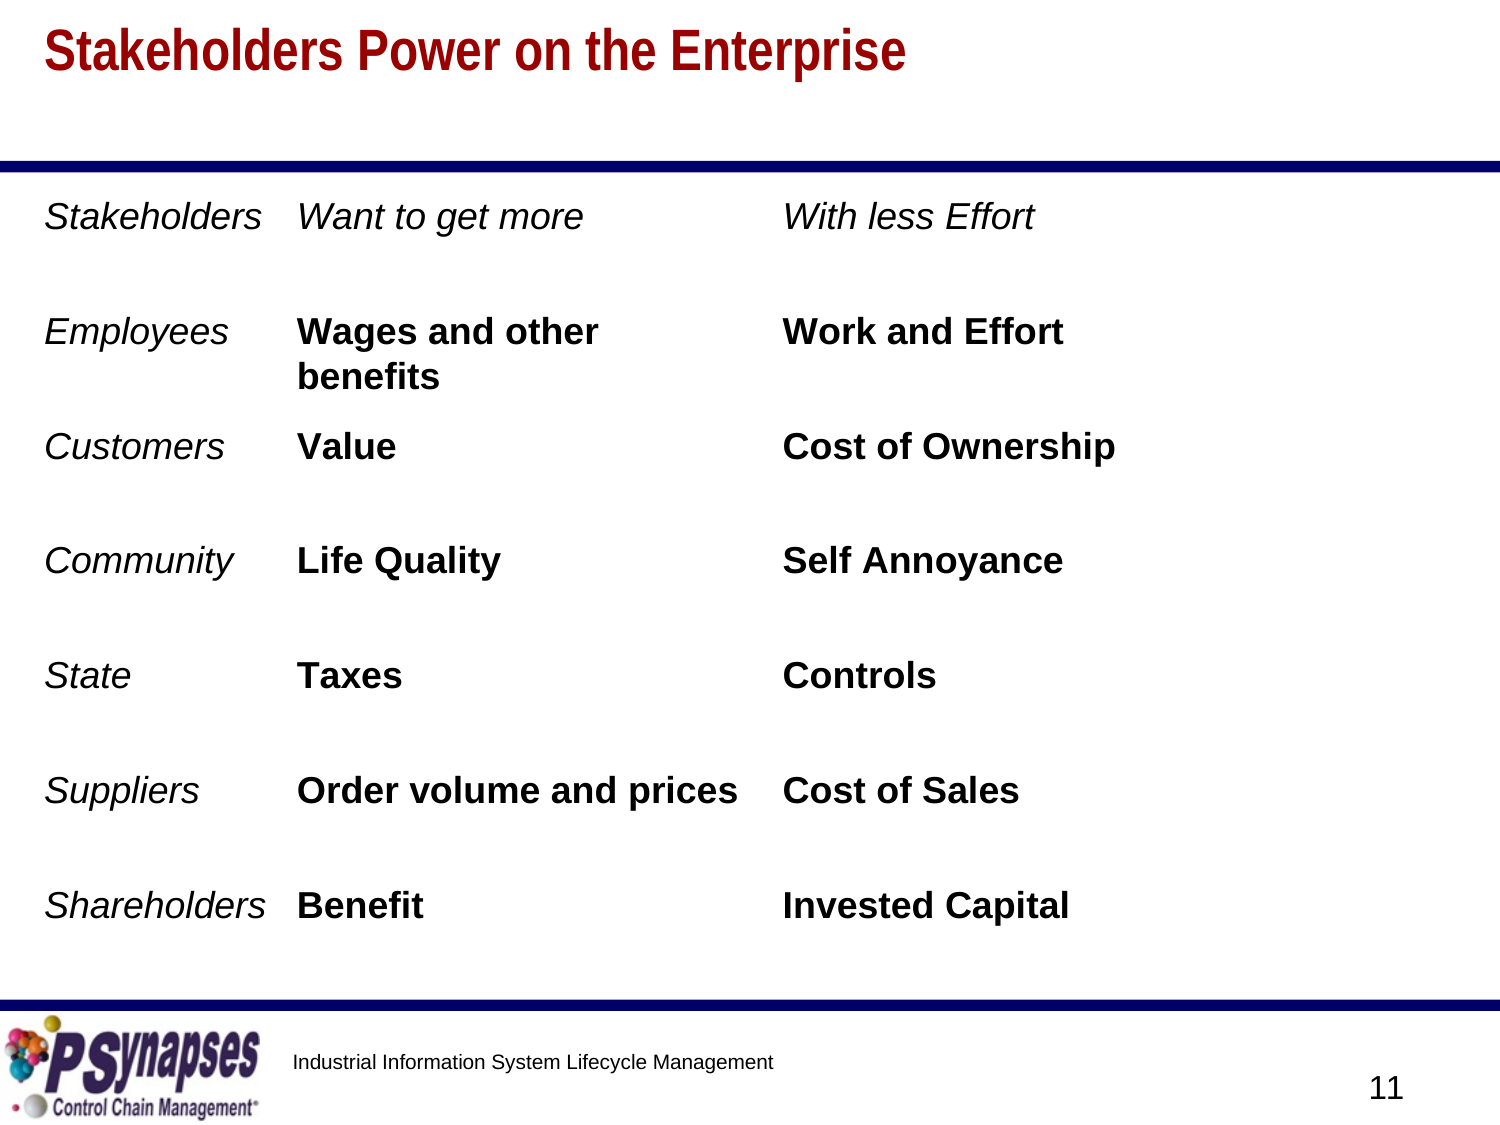

# Stakeholders Power on the Enterprise
| Stakeholders | Want to get more | With less Effort |
| --- | --- | --- |
| Employees | Wages and other benefits | Work and Effort |
| Customers | Value | Cost of Ownership |
| Community | Life Quality | Self Annoyance |
| State | Taxes | Controls |
| Suppliers | Order volume and prices | Cost of Sales |
| Shareholders | Benefit | Invested Capital |